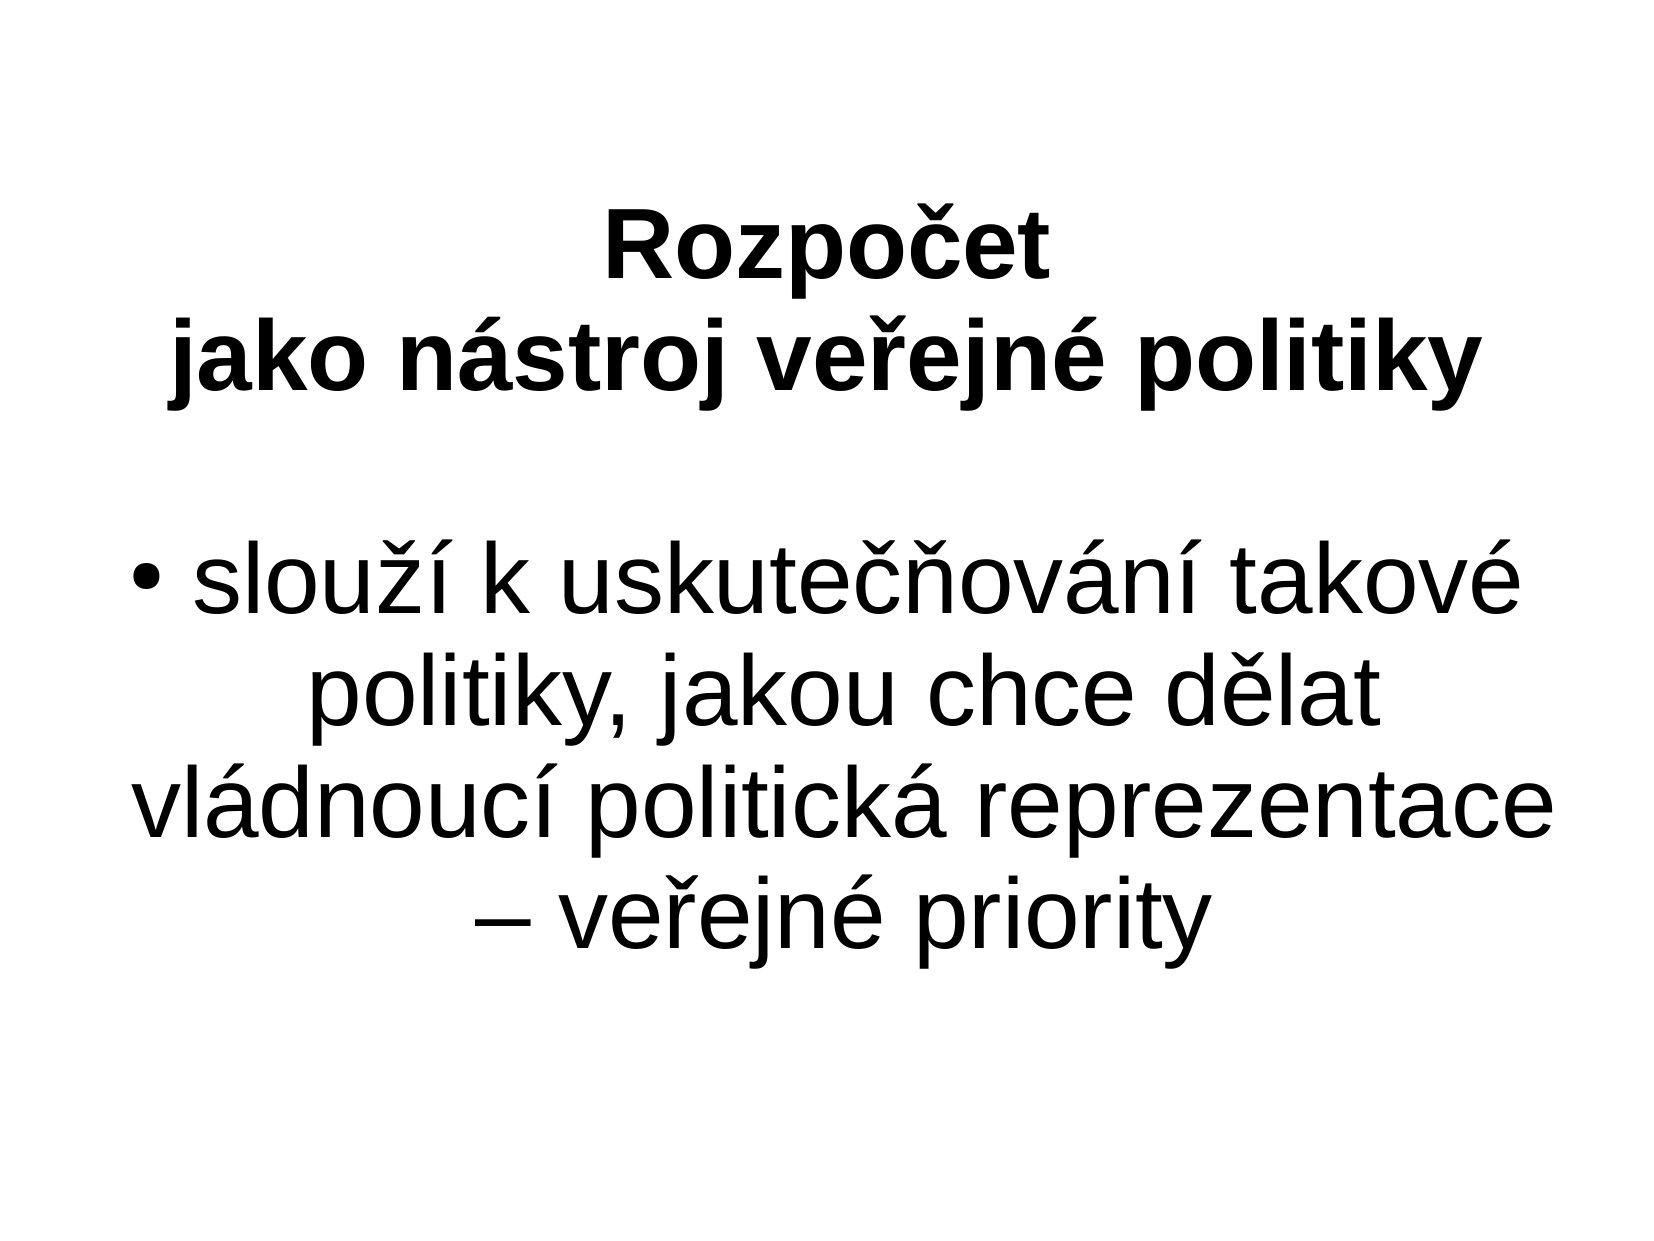

# Rozpočet
jako nástroj veřejné politiky
 slouží k uskutečňování takové politiky, jakou chce dělat vládnoucí politická reprezentace – veřejné priority